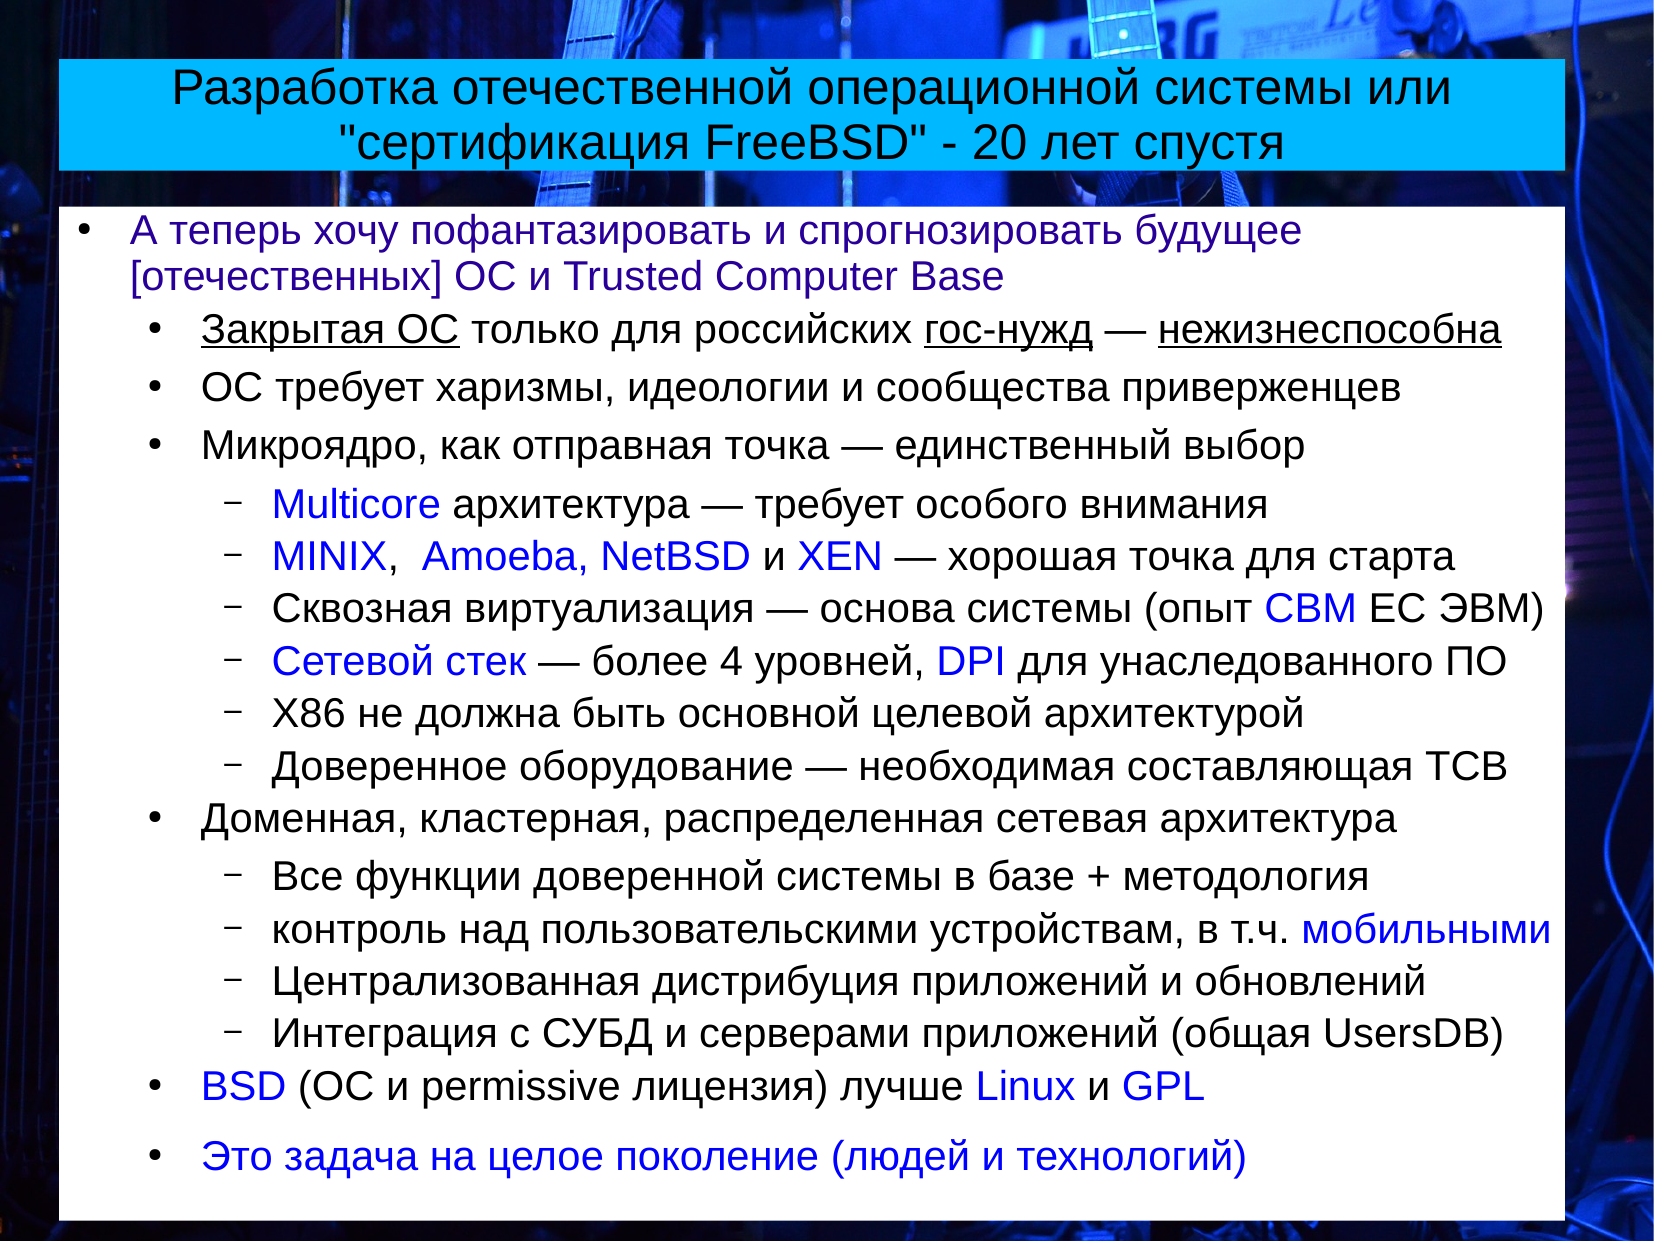

# Разработка отечественной операционной системы или "сертификация FreeBSD" - 20 лет спустя
А теперь хочу пофантазировать и спрогнозировать будущее [отечественных] ОС и Trusted Computer Base
Закрытая ОС только для российских гос-нужд — нежизнеспособна
ОС требует харизмы, идеологии и сообщества приверженцев
Микроядро, как отправная точка — единственный выбор
Multicore архитектура — требует особого внимания
MINIX, Amoeba, NetBSD и XEN — хорошая точка для старта
Сквозная виртуализация — основа системы (опыт СВМ ЕС ЭВМ)
Сетевой стек — более 4 уровней, DPI для унаследованного ПО
X86 не должна быть основной целевой архитектурой
Доверенное оборудование — необходимая составляющая TCB
Доменная, кластерная, распределенная сетевая архитектура
Все функции доверенной системы в базе + методология
контроль над пользовательскими устройствам, в т.ч. мобильными
Централизованная дистрибуция приложений и обновлений
Интеграция с СУБД и серверами приложений (общая UsersDB)
BSD (ОС и permissive лицензия) лучше Linux и GPL
Это задача на целое поколение (людей и технологий)